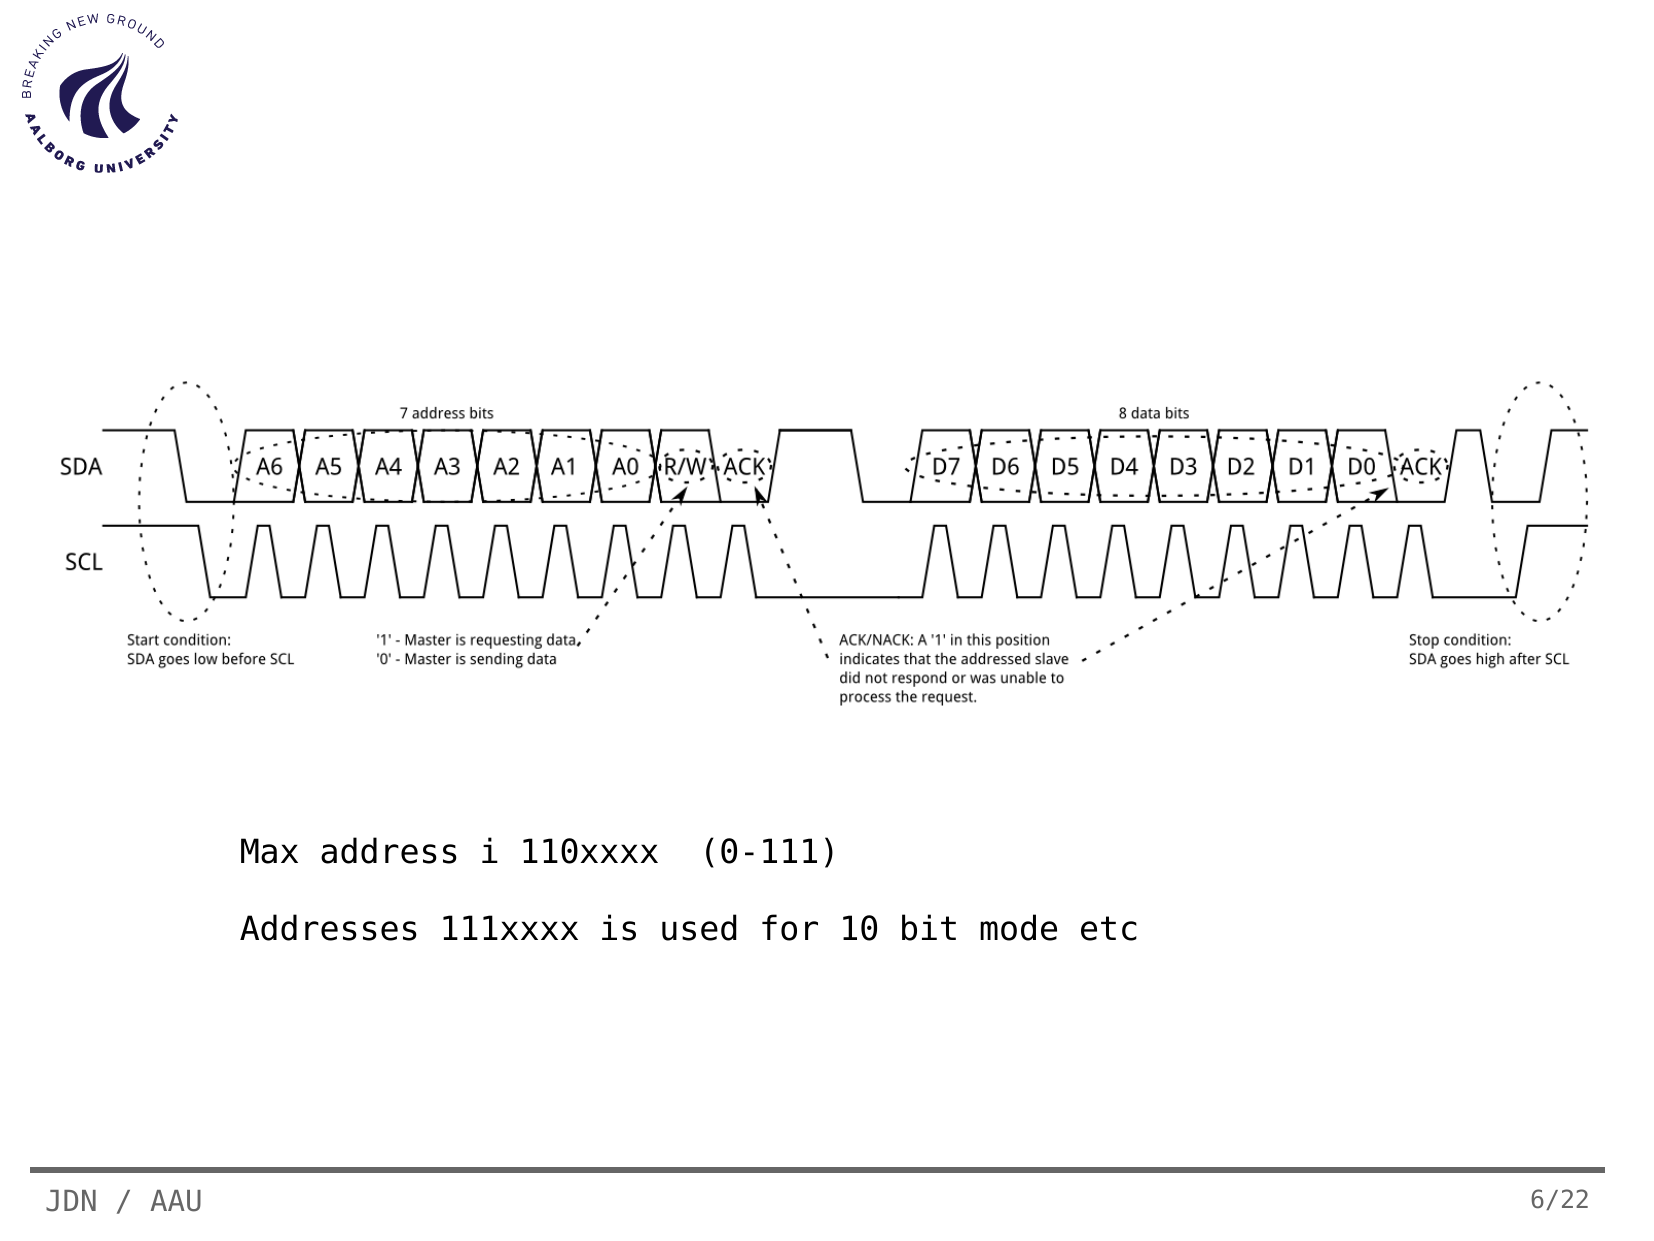

#
Max address i 110xxxx (0-111)
Addresses 111xxxx is used for 10 bit mode etc